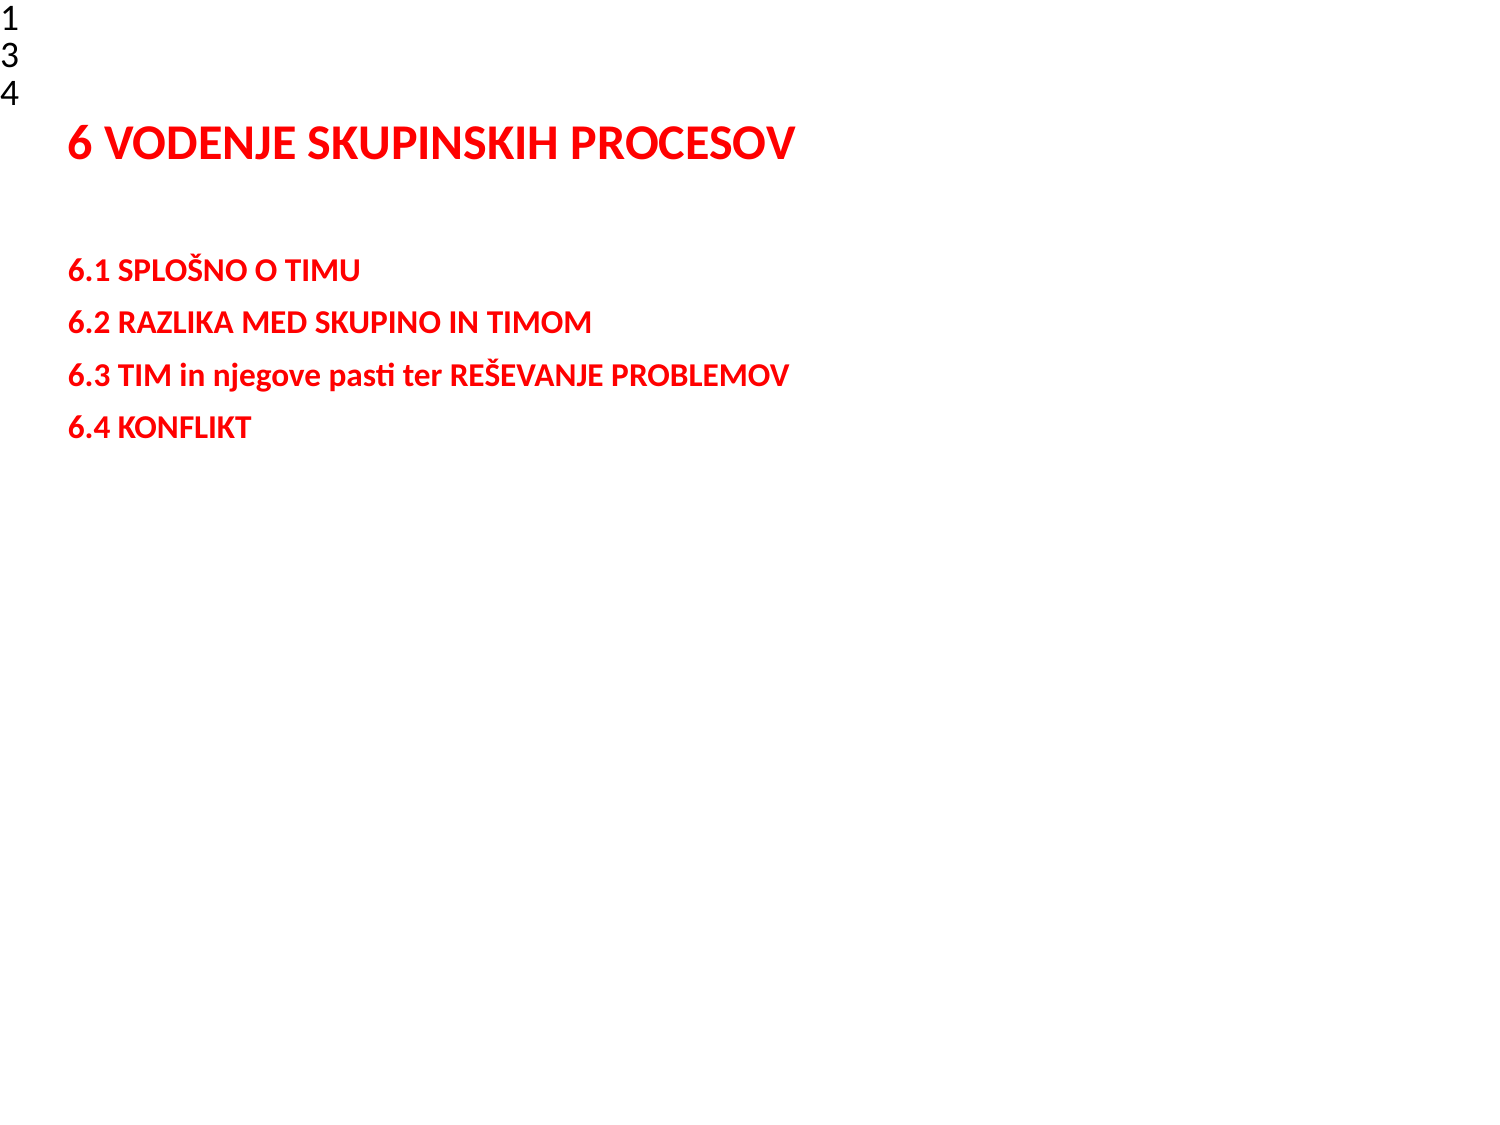

6 VODENJE SKUPINSKIH PROCESOV
6.1 SPLOŠNO O TIMU
6.2 RAZLIKA MED SKUPINO IN TIMOM
6.3 TIM in njegove pasti ter REŠEVANJE PROBLEMOV
6.4 KONFLIKT